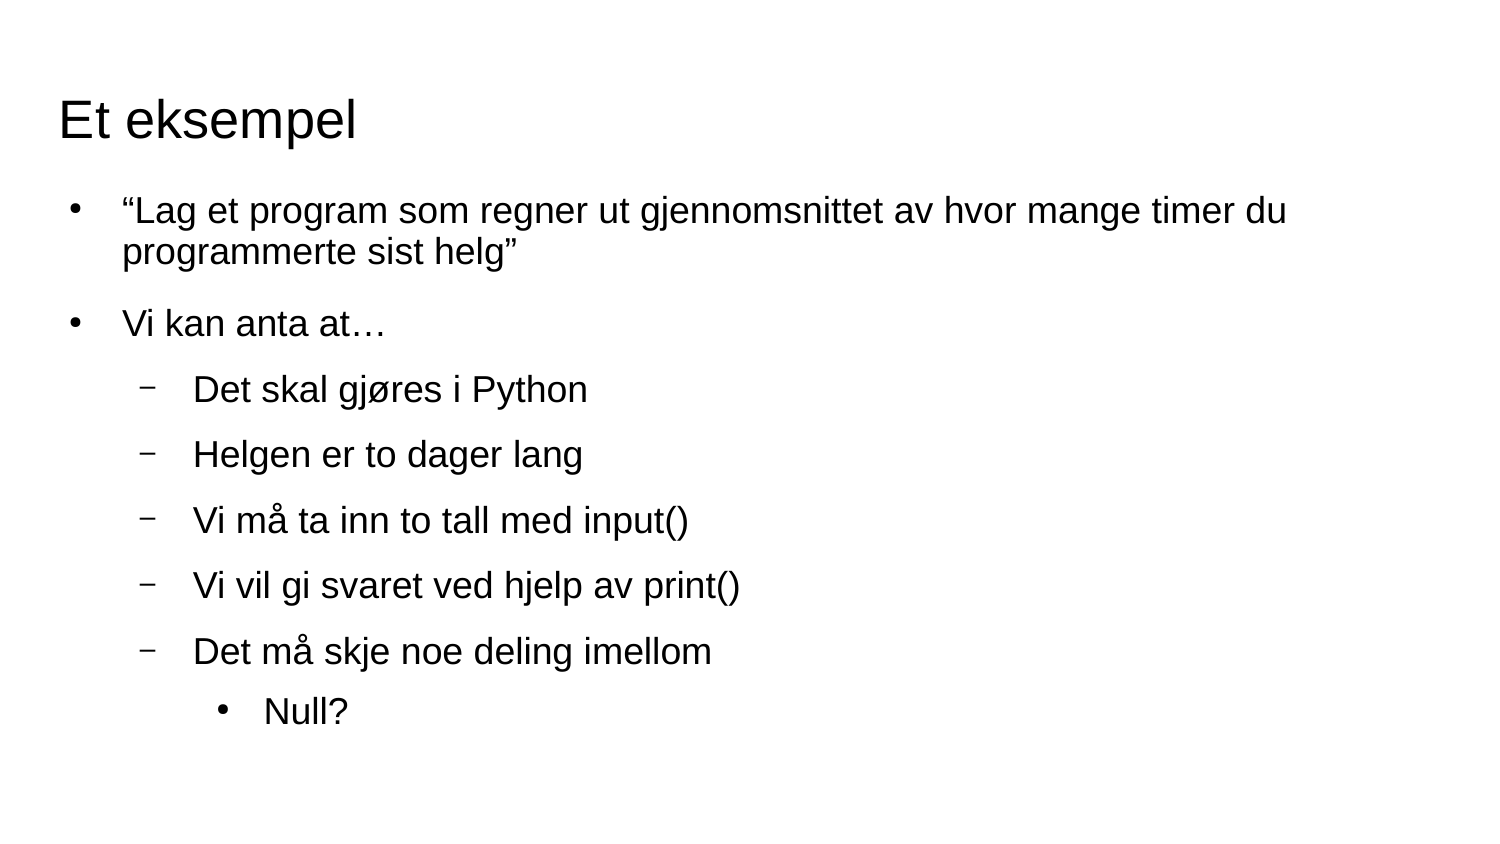

# Et eksempel
“Lag et program som regner ut gjennomsnittet av hvor mange timer du programmerte sist helg”
Vi kan anta at…
Det skal gjøres i Python
Helgen er to dager lang
Vi må ta inn to tall med input()
Vi vil gi svaret ved hjelp av print()
Det må skje noe deling imellom
Null?